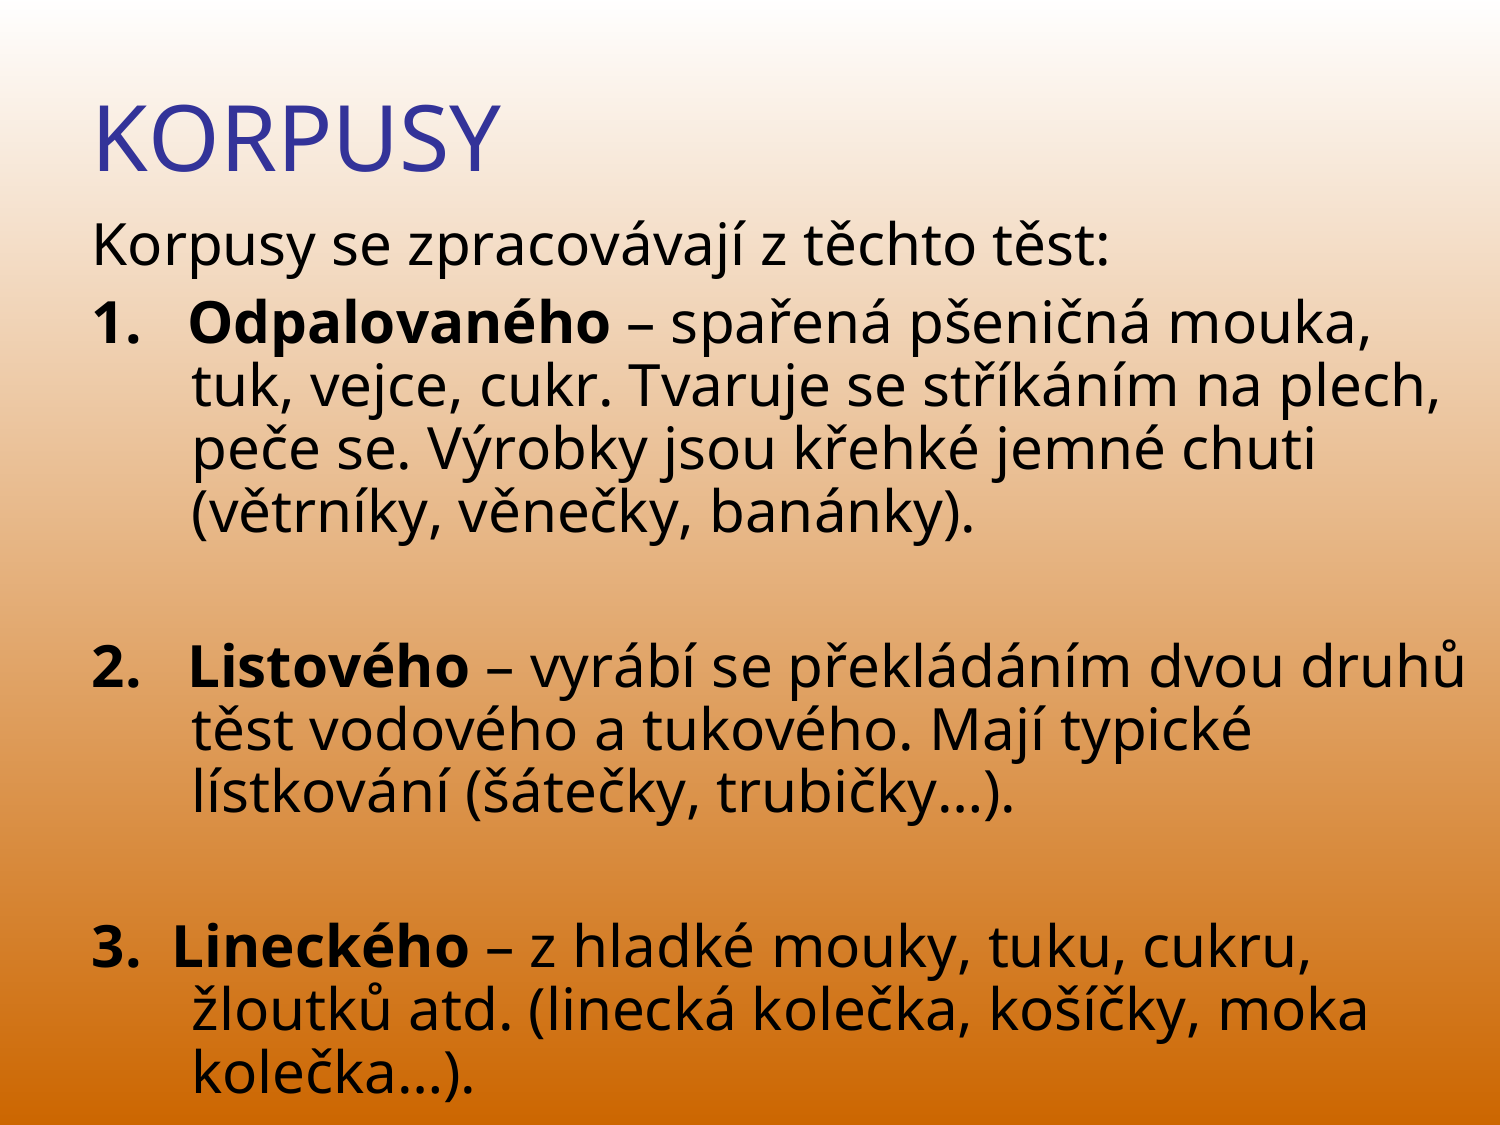

# KORPUSY
Korpusy se zpracovávají z těchto těst:
1. Odpalovaného – spařená pšeničná mouka, tuk, vejce, cukr. Tvaruje se stříkáním na plech, peče se. Výrobky jsou křehké jemné chuti (větrníky, věnečky, banánky).
2. Listového – vyrábí se překládáním dvou druhů těst vodového a tukového. Mají typické lístkování (šátečky, trubičky…).
3. Lineckého – z hladké mouky, tuku, cukru, žloutků atd. (linecká kolečka, košíčky, moka kolečka…).